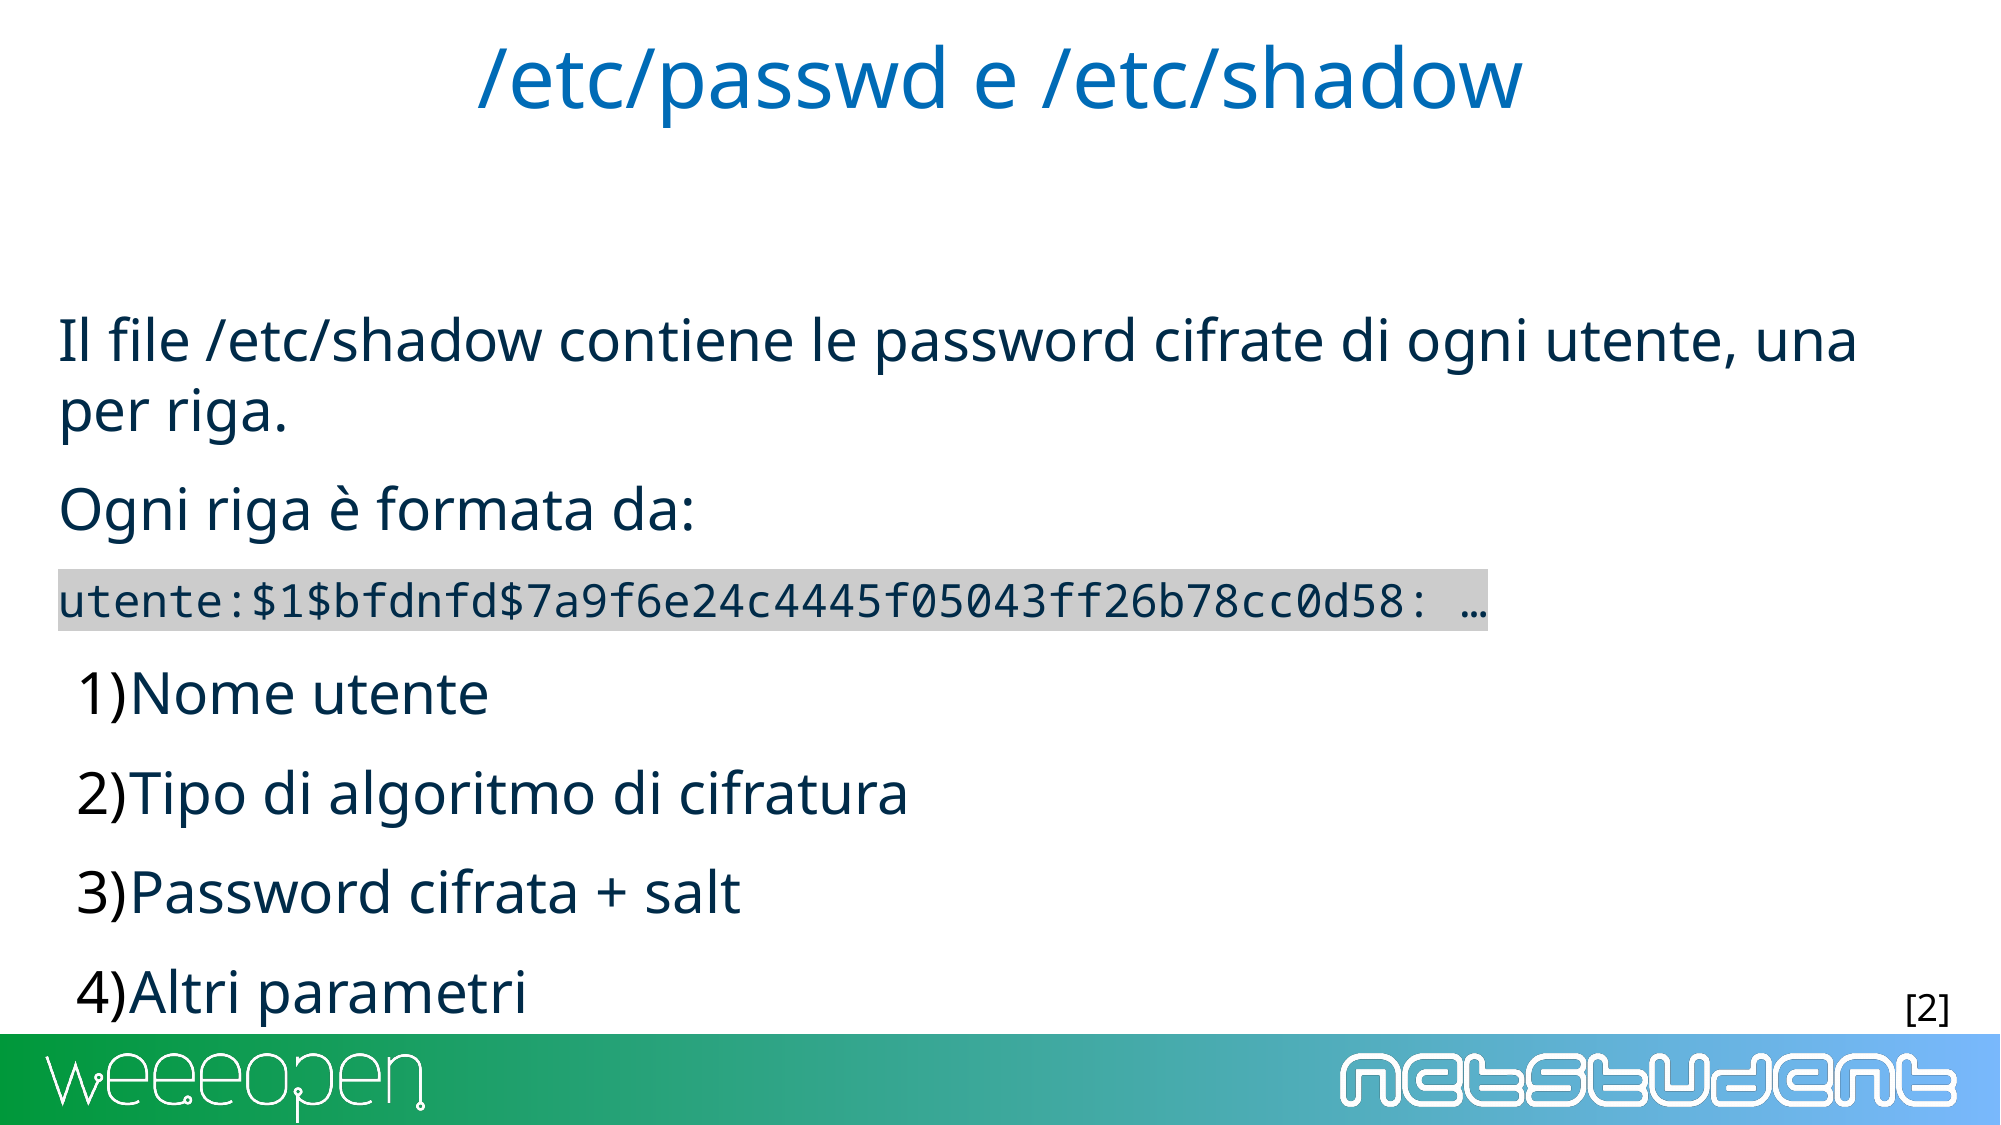

# /etc/passwd e /etc/shadow
Il file /etc/shadow contiene le password cifrate di ogni utente, una per riga.
Ogni riga è formata da:
utente:$1$bfdnfd$7a9f6e24c4445f05043ff26b78cc0d58: …
Nome utente
Tipo di algoritmo di cifratura
Password cifrata + salt
Altri parametri
[2]